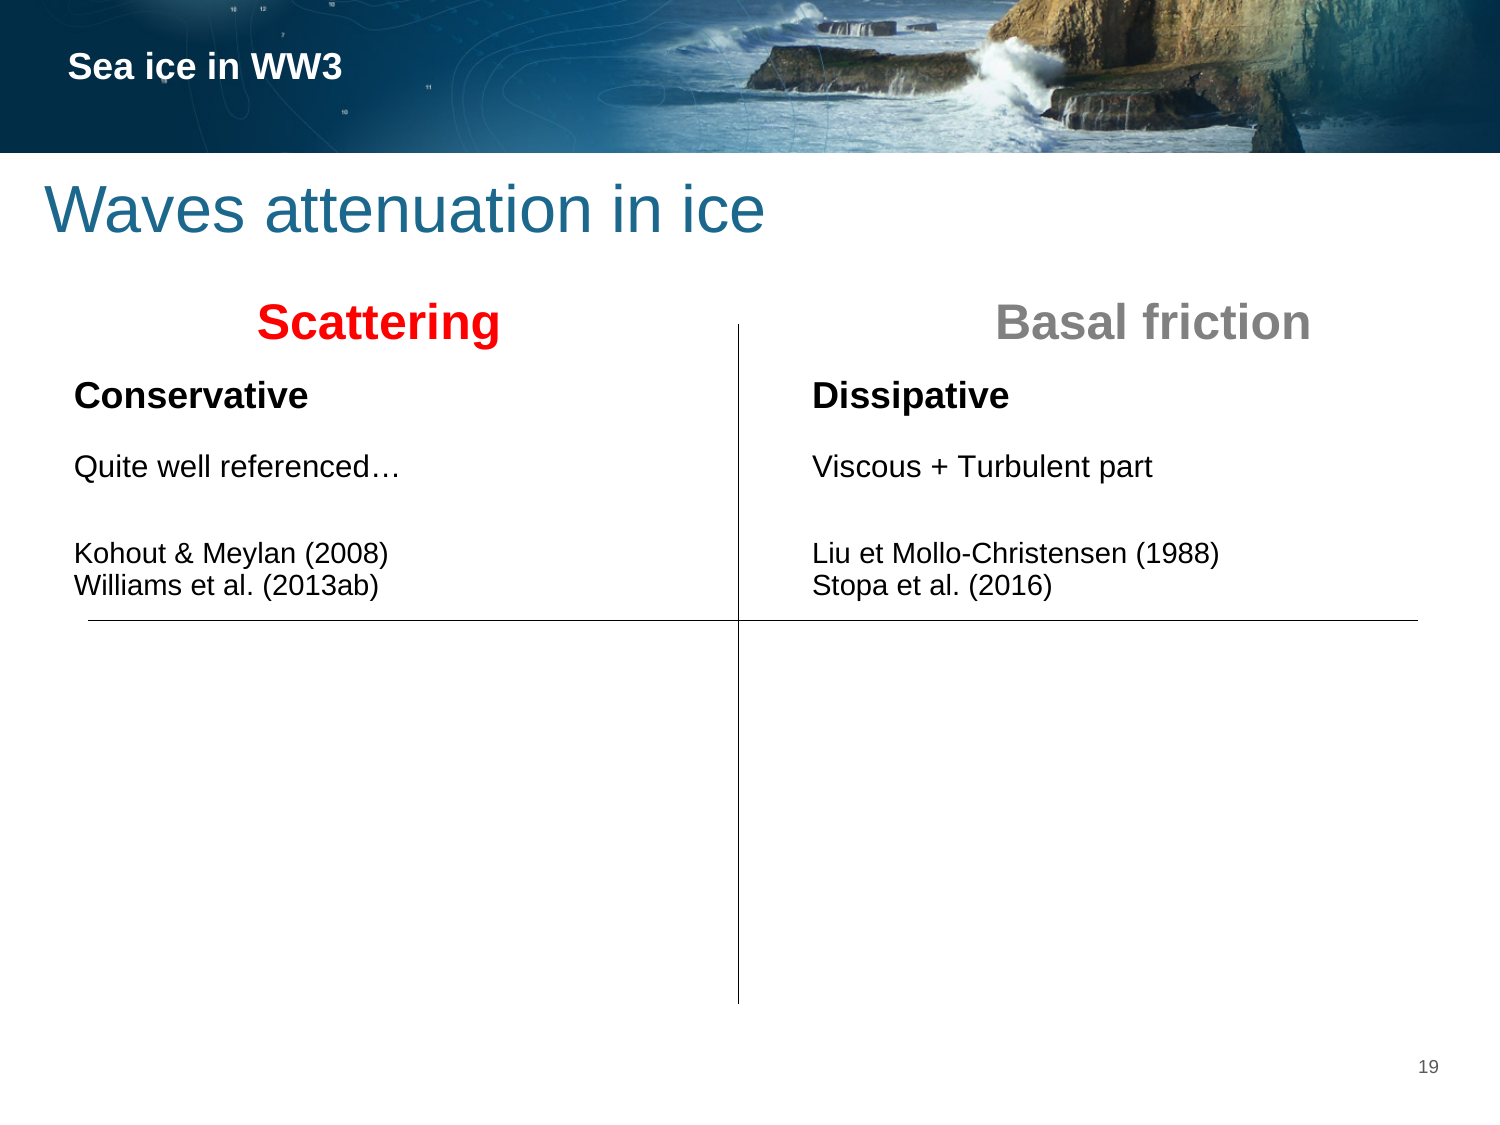

#
Sea ice in WW3
Waves attenuation in ice
Scattering
Basal friction
Conservative
Dissipative
Quite well referenced…
Viscous + Turbulent part
Kohout & Meylan (2008)
Williams et al. (2013ab)
Liu et Mollo-Christensen (1988)
Stopa et al. (2016)
19